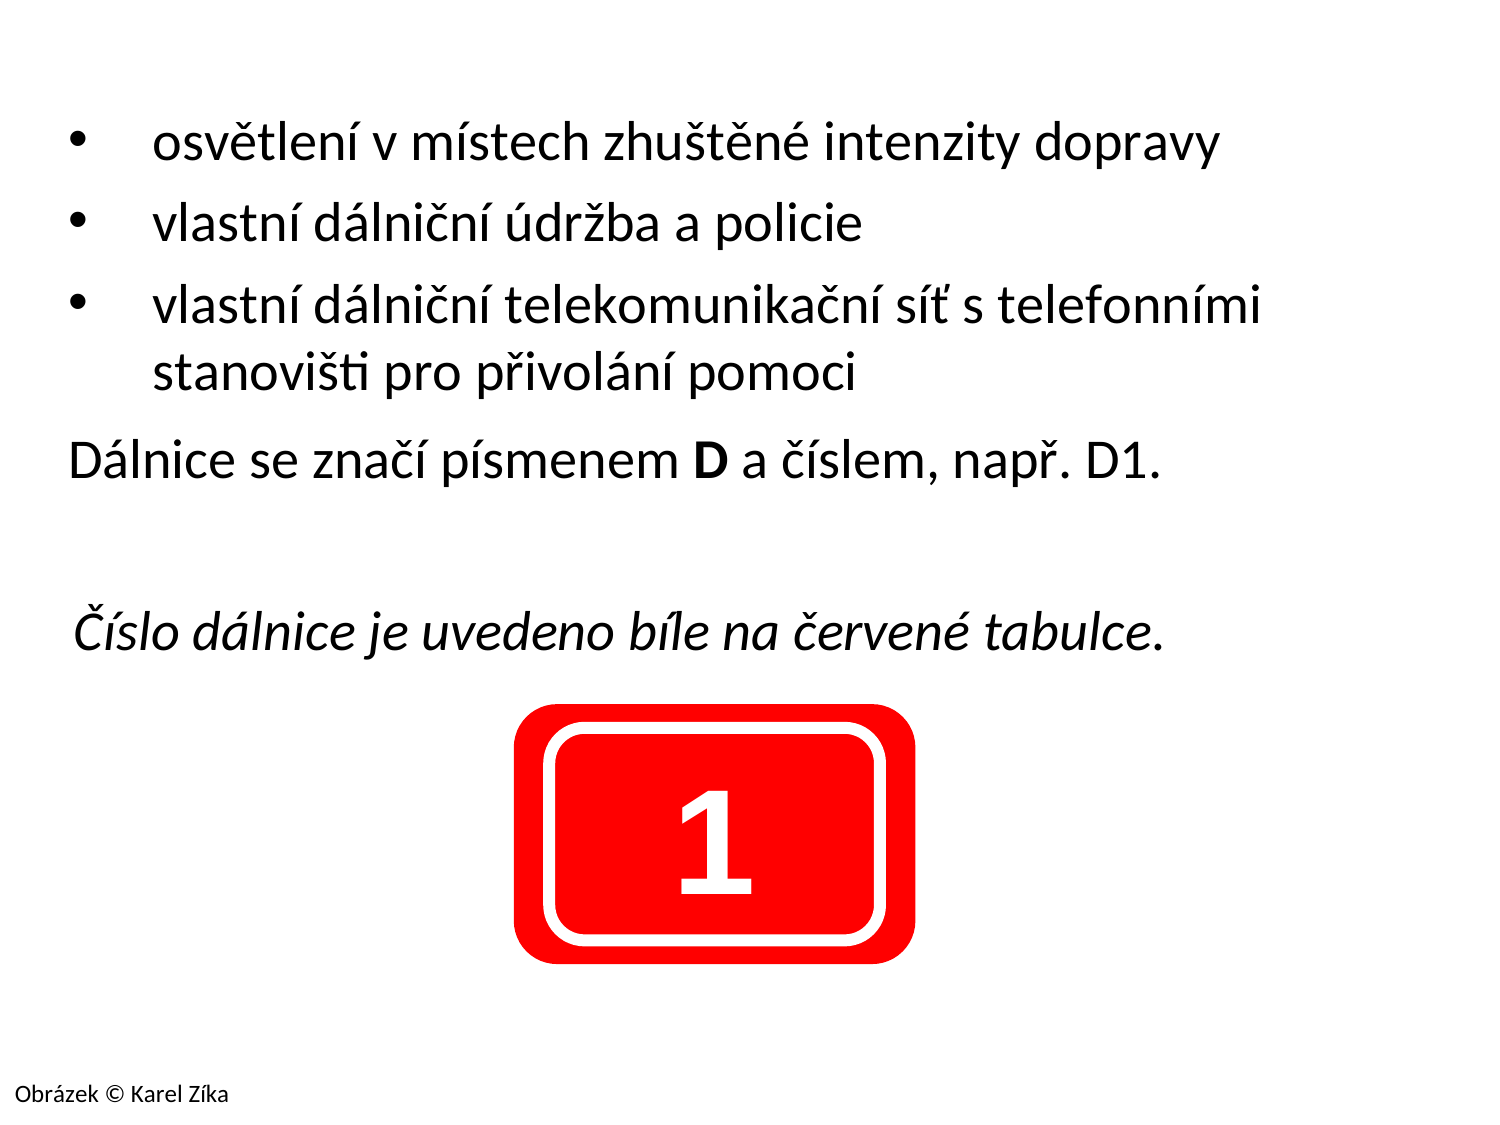

# osvětlení v místech zhuštěné intenzity dopravy
vlastní dálniční údržba a policie
vlastní dálniční telekomunikační síť s telefonními stanovišti pro přivolání pomoci
Dálnice se značí písmenem D a číslem, např. D1.
Číslo dálnice je uvedeno bíle na červené tabulce.
1
Obrázek © Karel Zíka